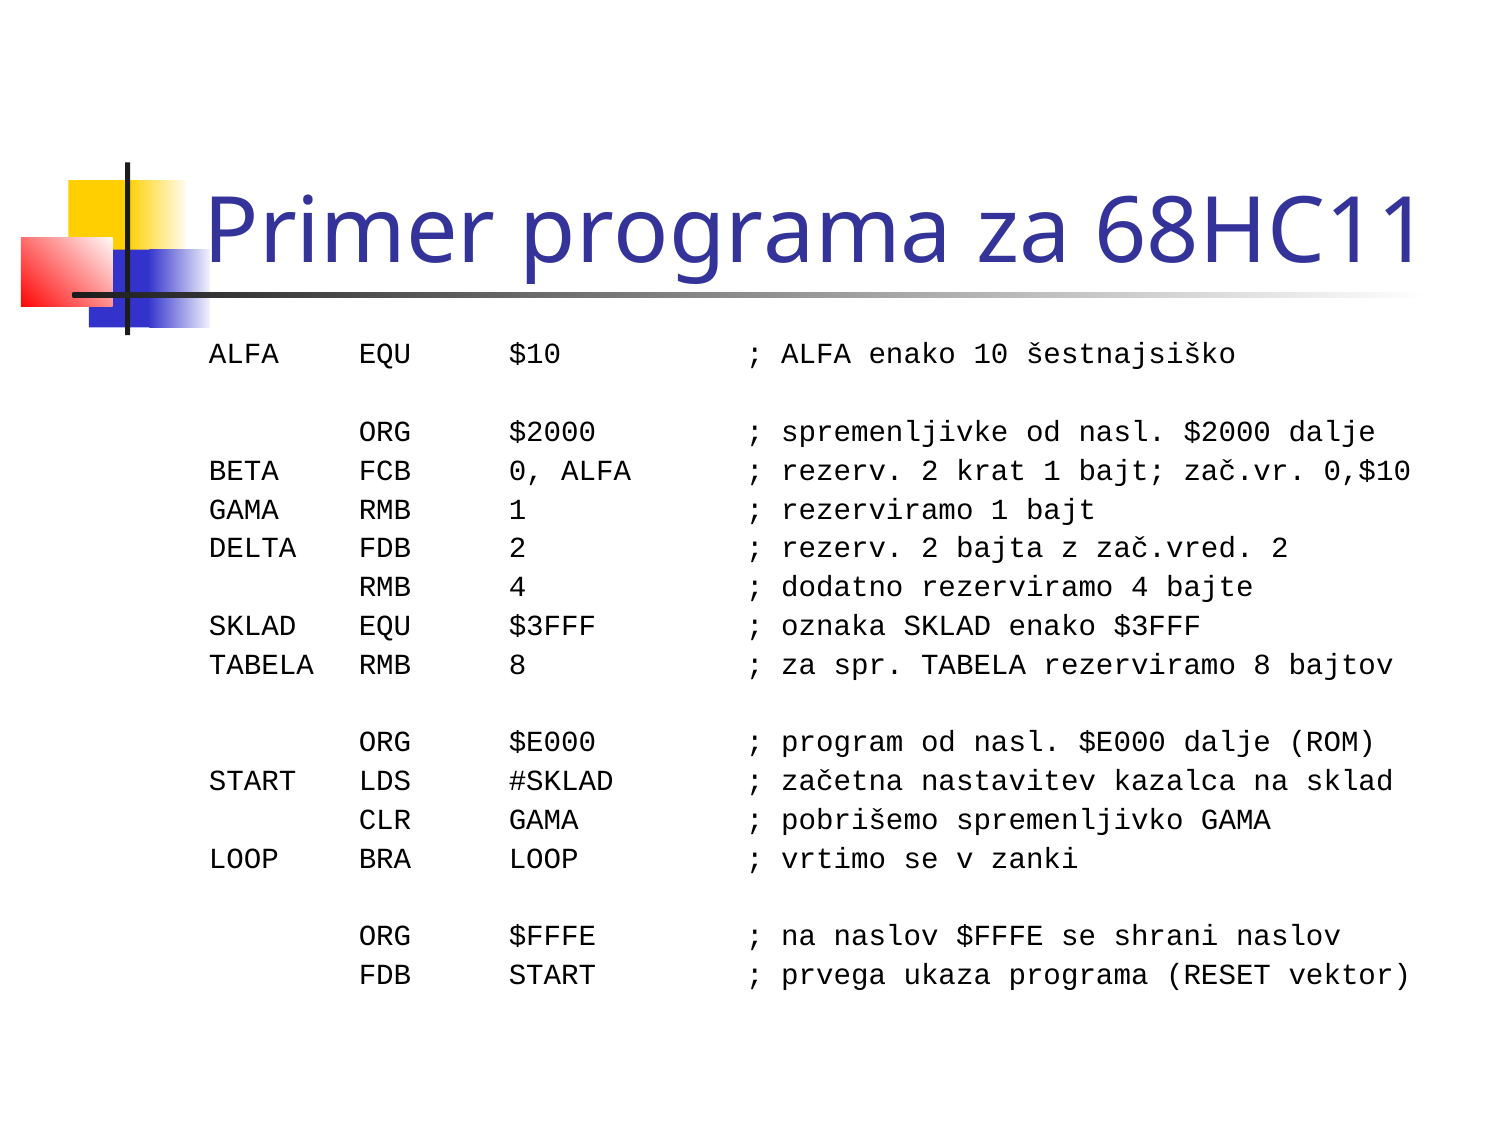

# Primer programa za 68HC11
ALFA	EQU	$10	 ; ALFA enako 10 šestnajsiško
		ORG	$2000	 ; spremenljivke od nasl. $2000 dalje
BETA	FCB	0, ALFA	 ; rezerv. 2 krat 1 bajt; zač.vr. 0,$10
GAMA	RMB	1	 ; rezerviramo 1 bajt
DELTA	FDB	2	 ; rezerv. 2 bajta z zač.vred. 2
		RMB	4	 ; dodatno rezerviramo 4 bajte
SKLAD	EQU	$3FFF	 ; oznaka SKLAD enako $3FFF
TABELA	RMB	8	 ; za spr. TABELA rezerviramo 8 bajtov
		ORG	$E000	 ; program od nasl. $E000 dalje (ROM)
START	LDS	#SKLAD	 ; začetna nastavitev kazalca na sklad
		CLR	GAMA	 ; pobrišemo spremenljivko GAMA
LOOP	BRA	LOOP	 ; vrtimo se v zanki
		ORG	$FFFE	 ; na naslov $FFFE se shrani naslov
		FDB	START	 ; prvega ukaza programa (RESET vektor)